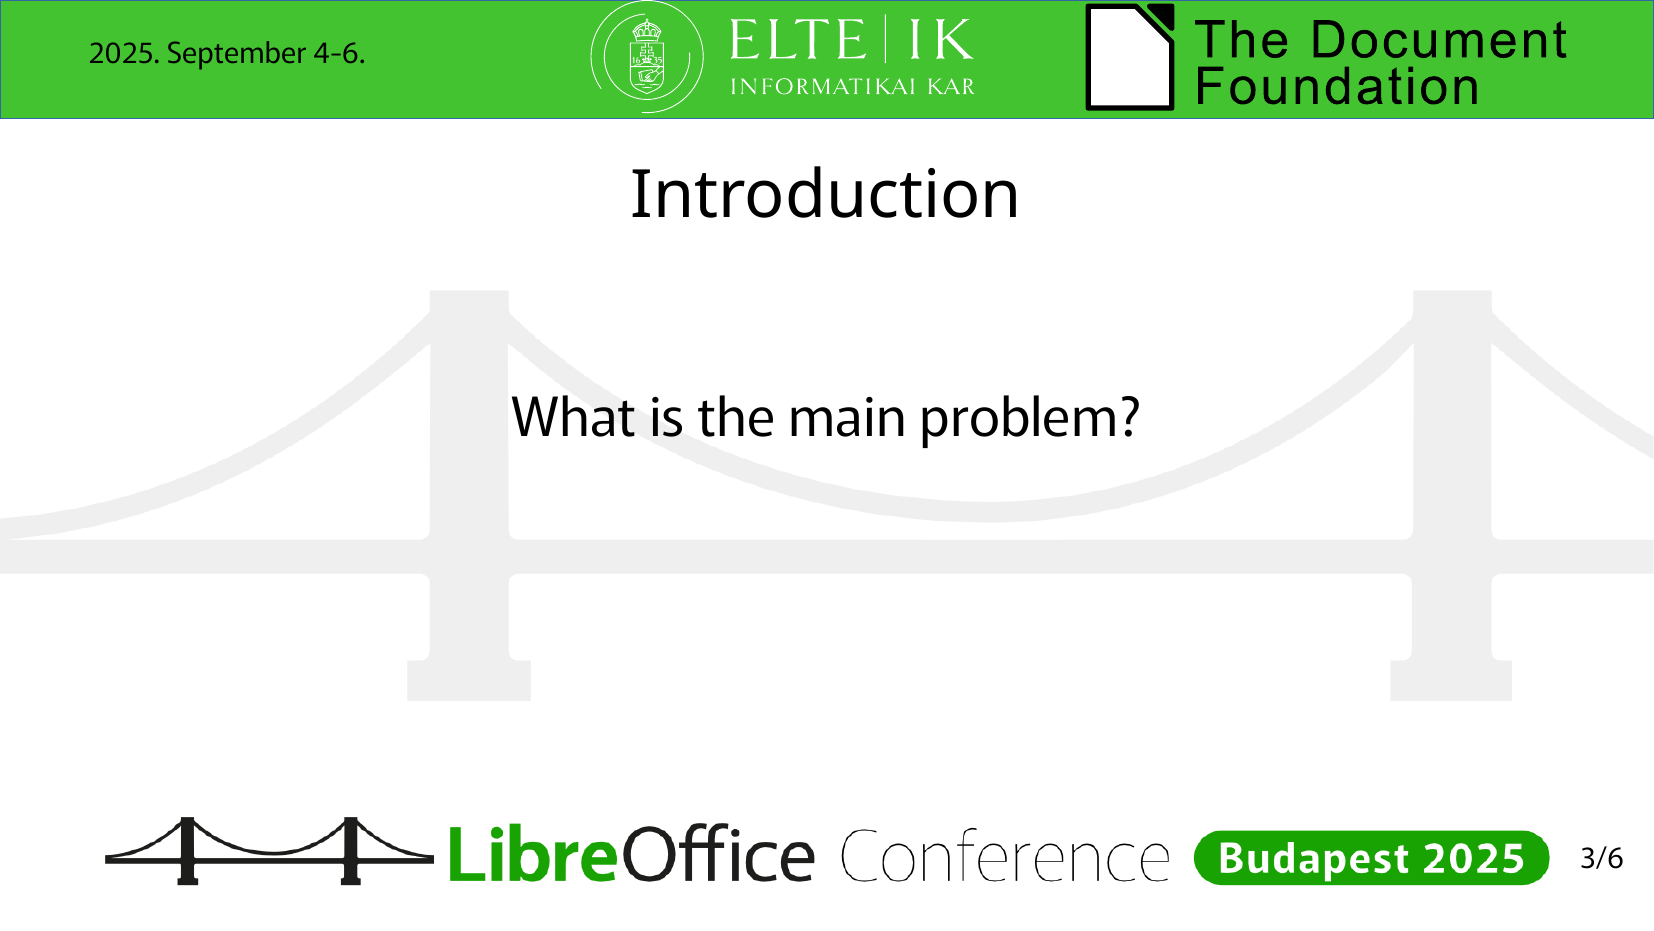

2025. September 4-6.
# Introduction
What is the main problem?
3